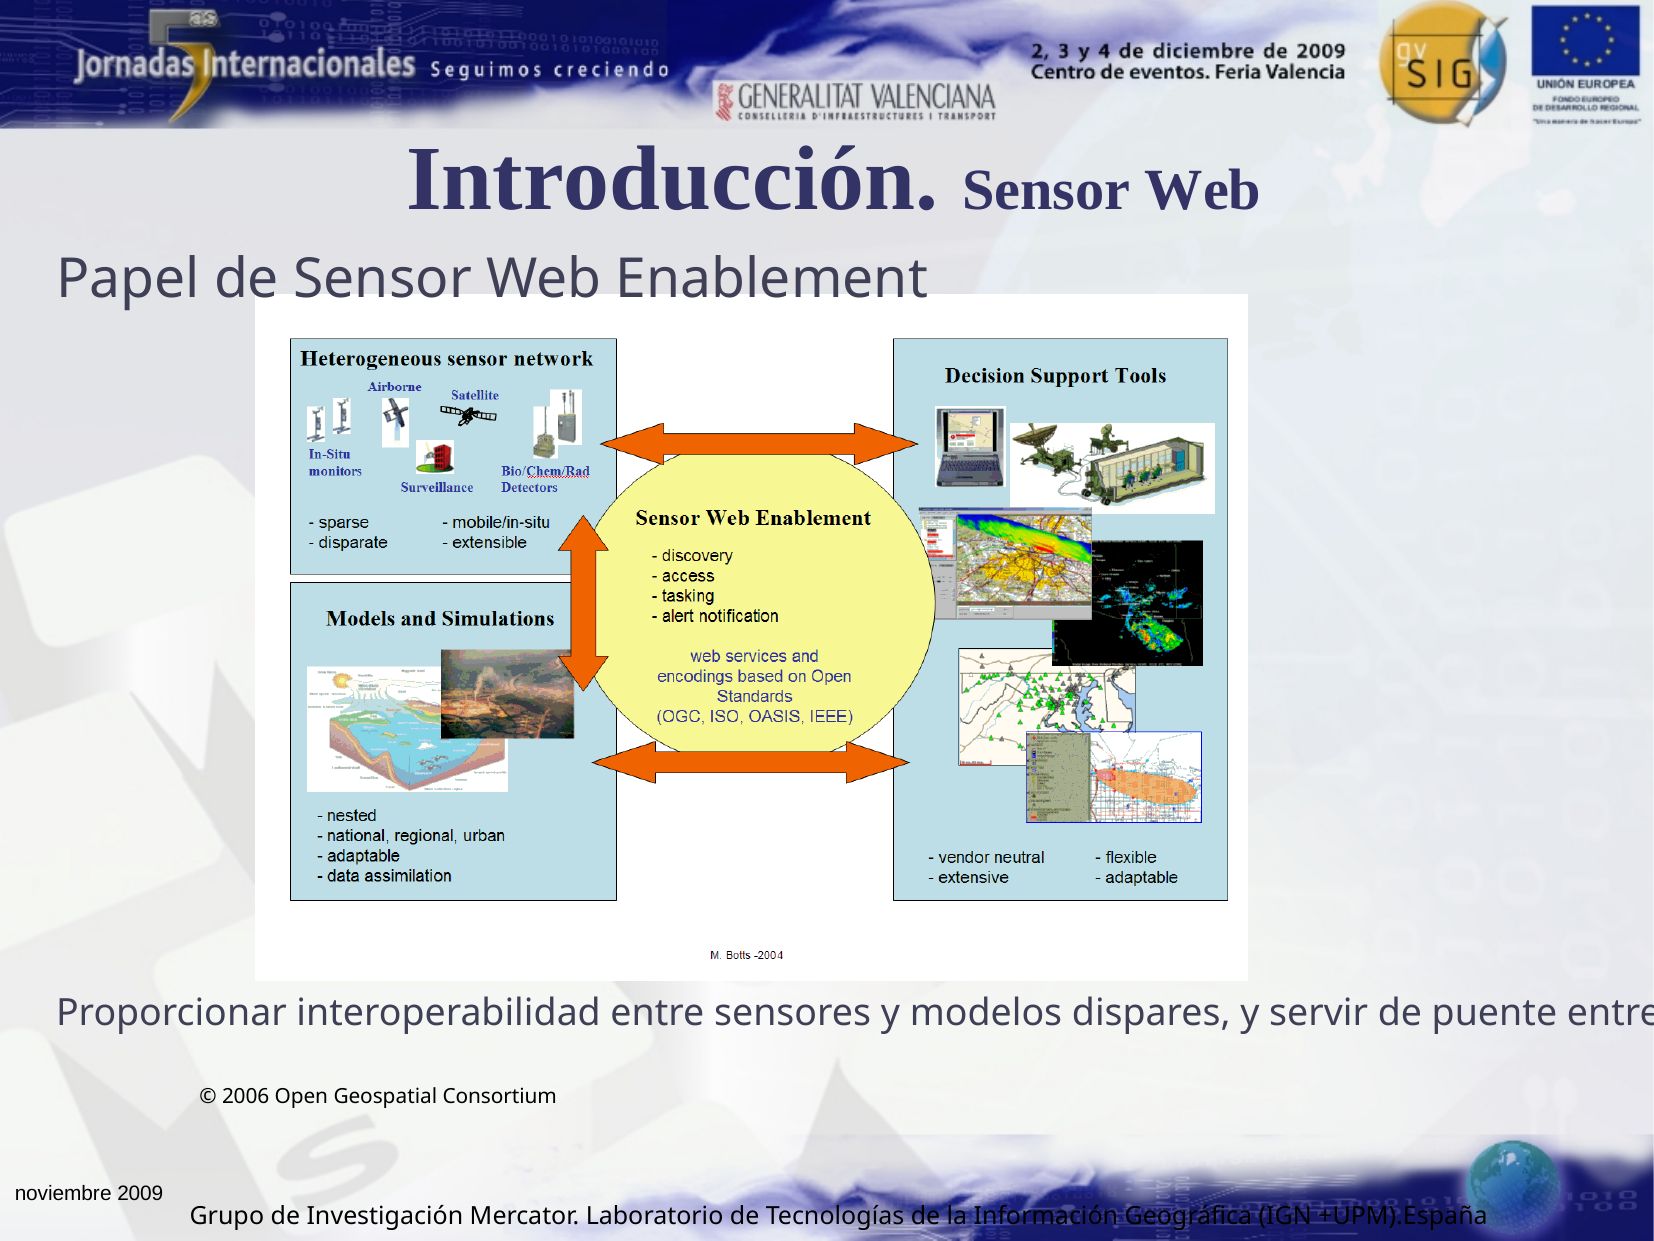

# Introducción. Sensor Web
Papel de Sensor Web Enablement
Proporcionar interoperabilidad entre sensores y modelos dispares, y servir de puente entre sensores-modelos y herramientas de toma de decisiones.
© 2006 Open Geospatial Consortium
Grupo de Investigación Mercator. Laboratorio de Tecnologías de la Información Geográfica (IGN +UPM).España
noviembre 2009